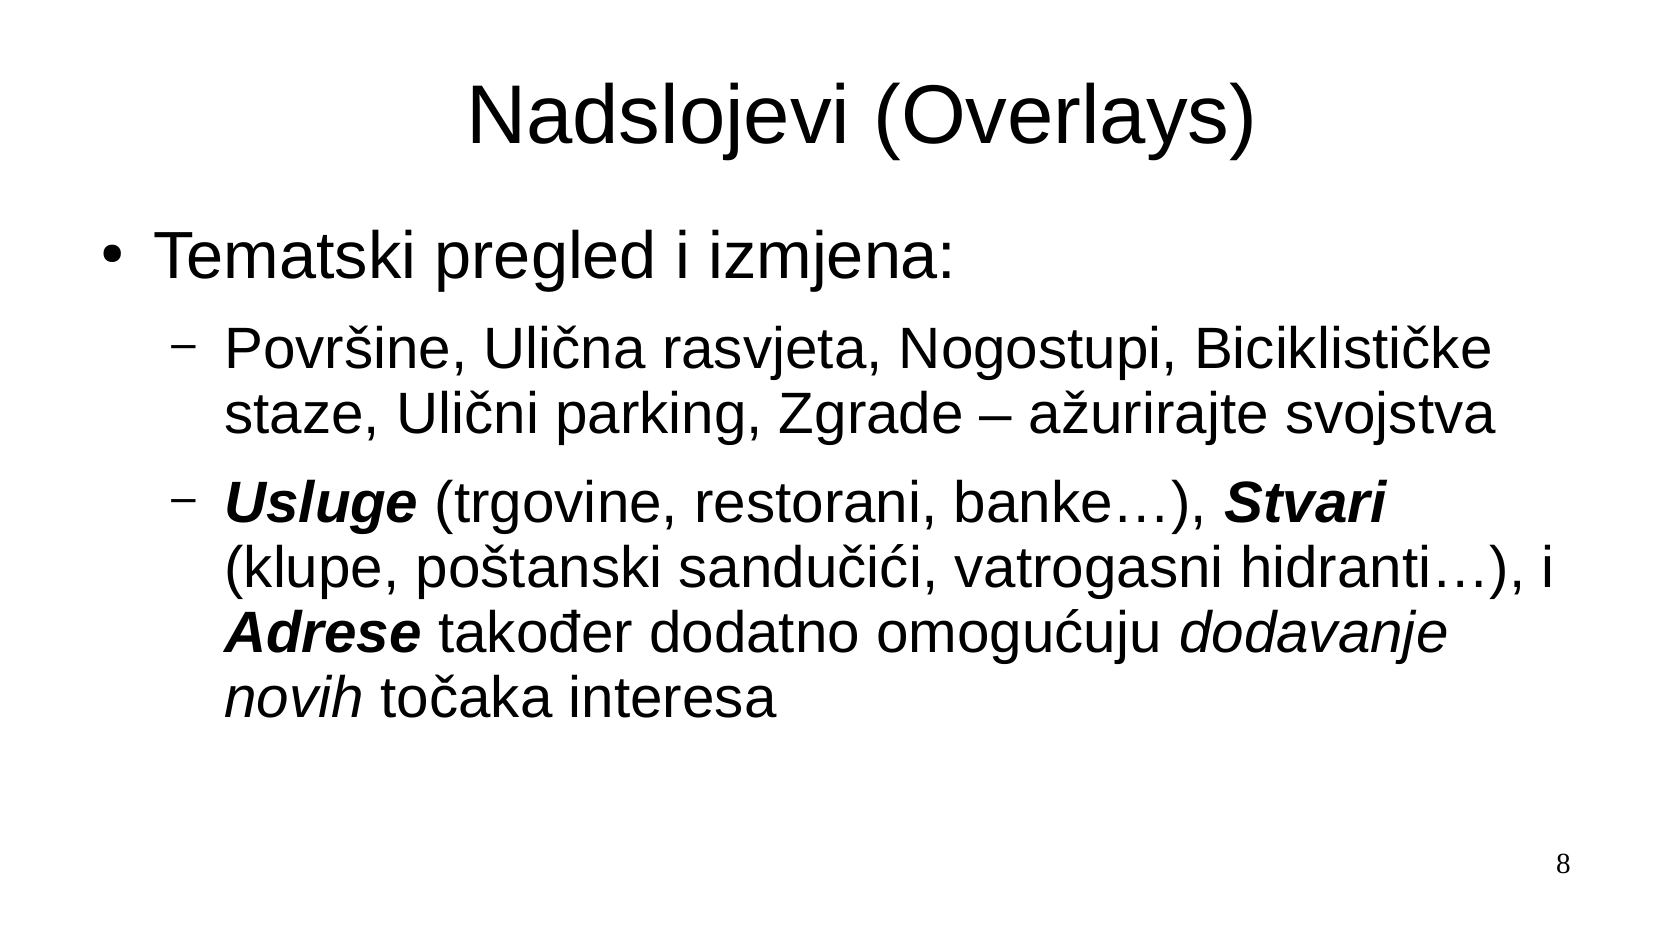

# Nadslojevi (Overlays)
Tematski pregled i izmjena:
Površine, Ulična rasvjeta, Nogostupi, Biciklističke staze, Ulični parking, Zgrade – ažurirajte svojstva
Usluge (trgovine, restorani, banke…), Stvari (klupe, poštanski sandučići, vatrogasni hidranti…), i Adrese također dodatno omogućuju dodavanje novih točaka interesa
8